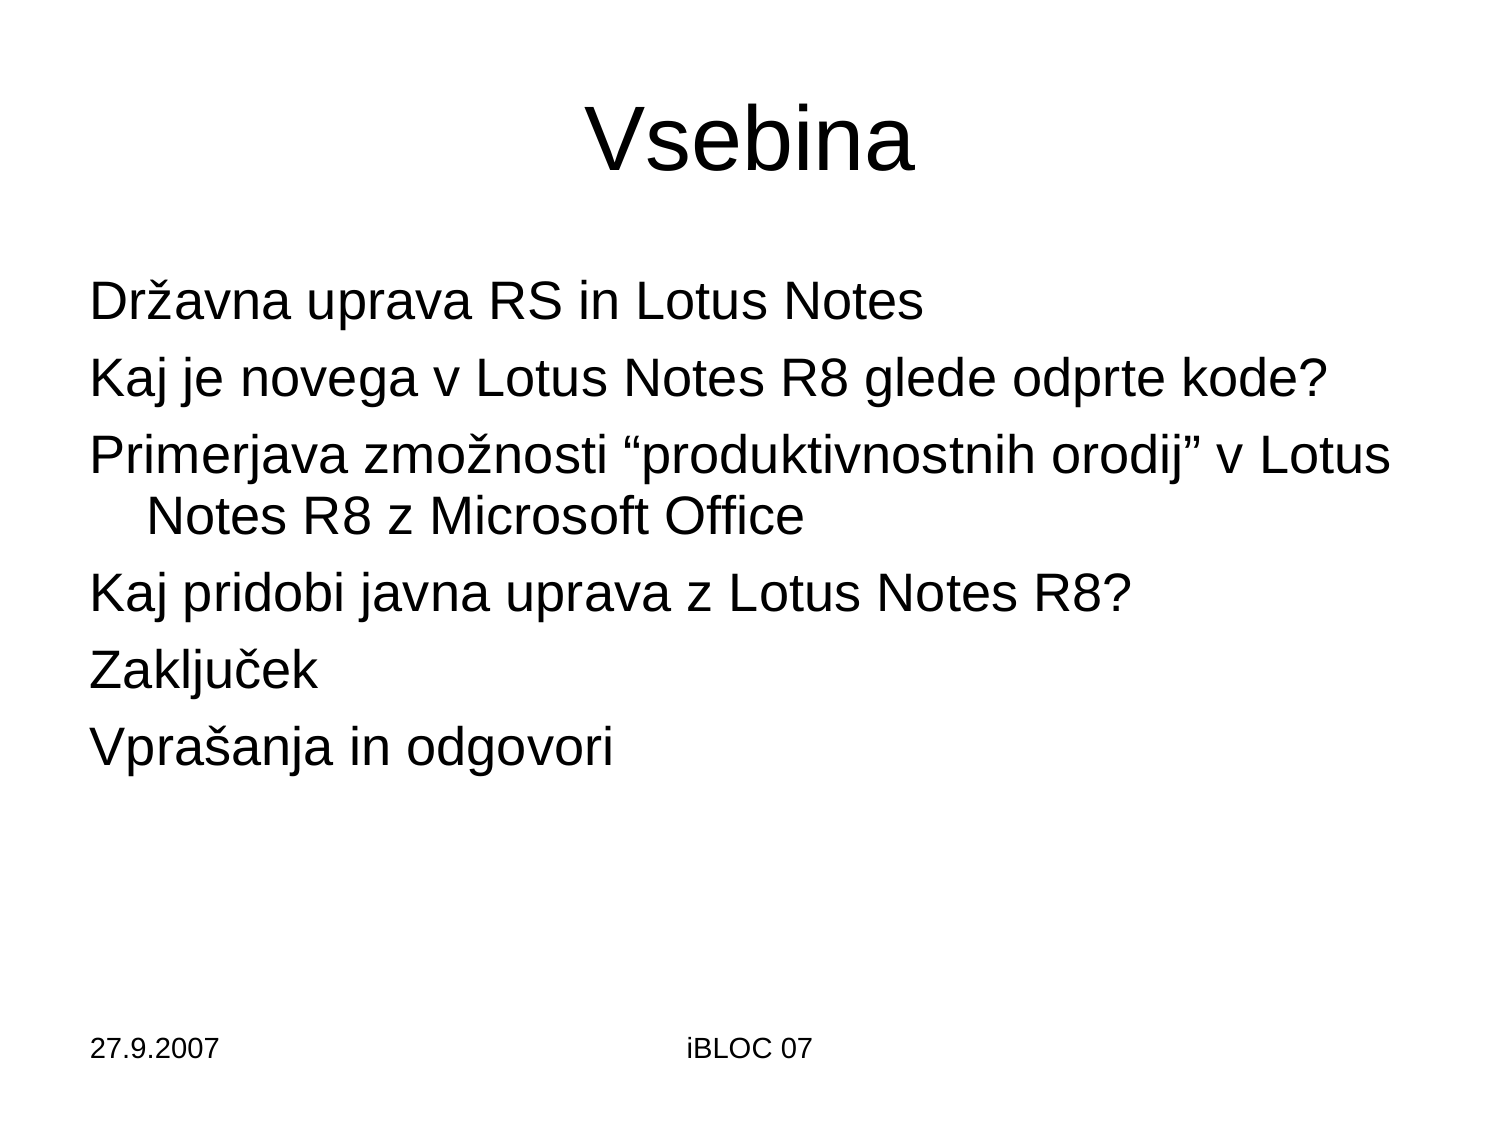

# Vsebina
Državna uprava RS in Lotus Notes
Kaj je novega v Lotus Notes R8 glede odprte kode?
Primerjava zmožnosti “produktivnostnih orodij” v Lotus Notes R8 z Microsoft Office
Kaj pridobi javna uprava z Lotus Notes R8?
Zaključek
Vprašanja in odgovori